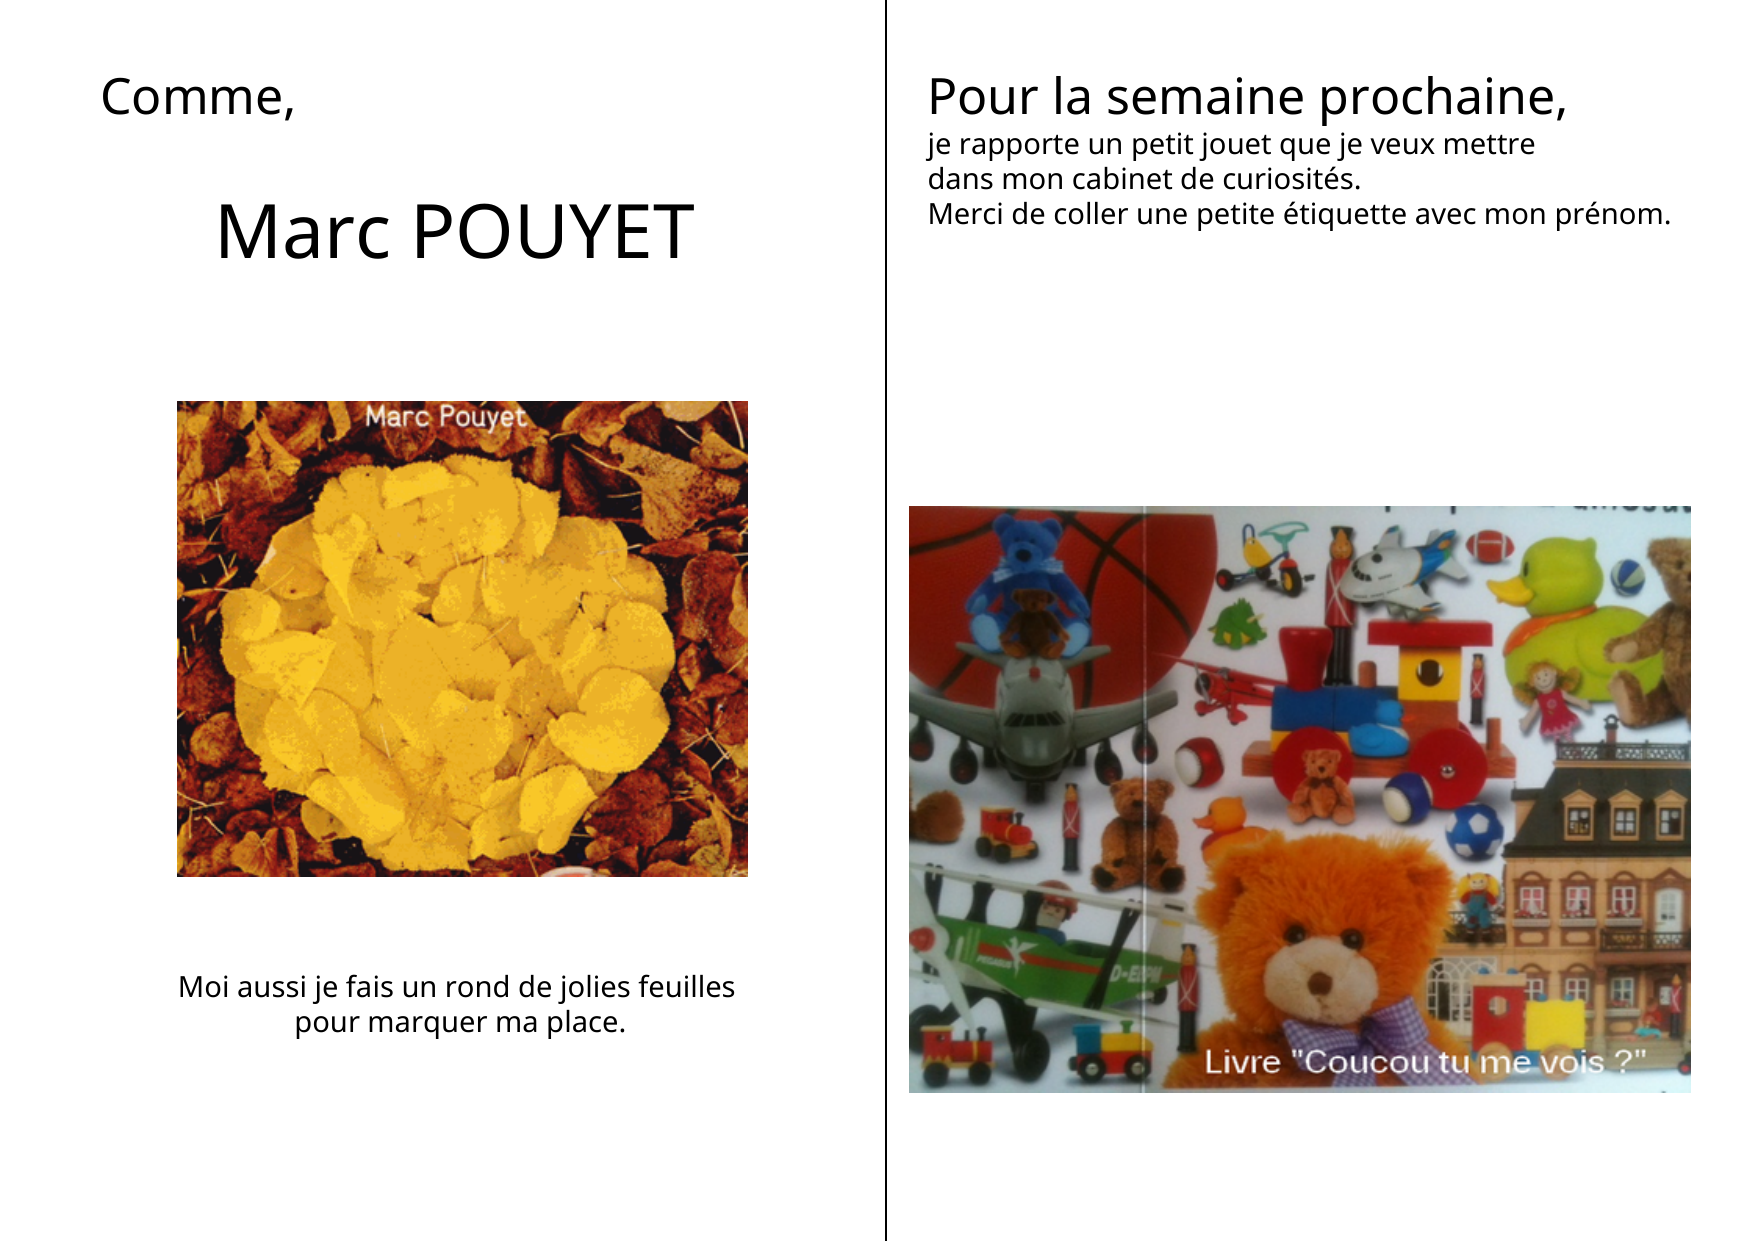

Comme,
Pour la semaine prochaine,
je rapporte un petit jouet que je veux mettre
dans mon cabinet de curiosités.
Merci de coller une petite étiquette avec mon prénom.
Marc POUYET
Moi aussi je fais un rond de jolies feuilles
pour marquer ma place.